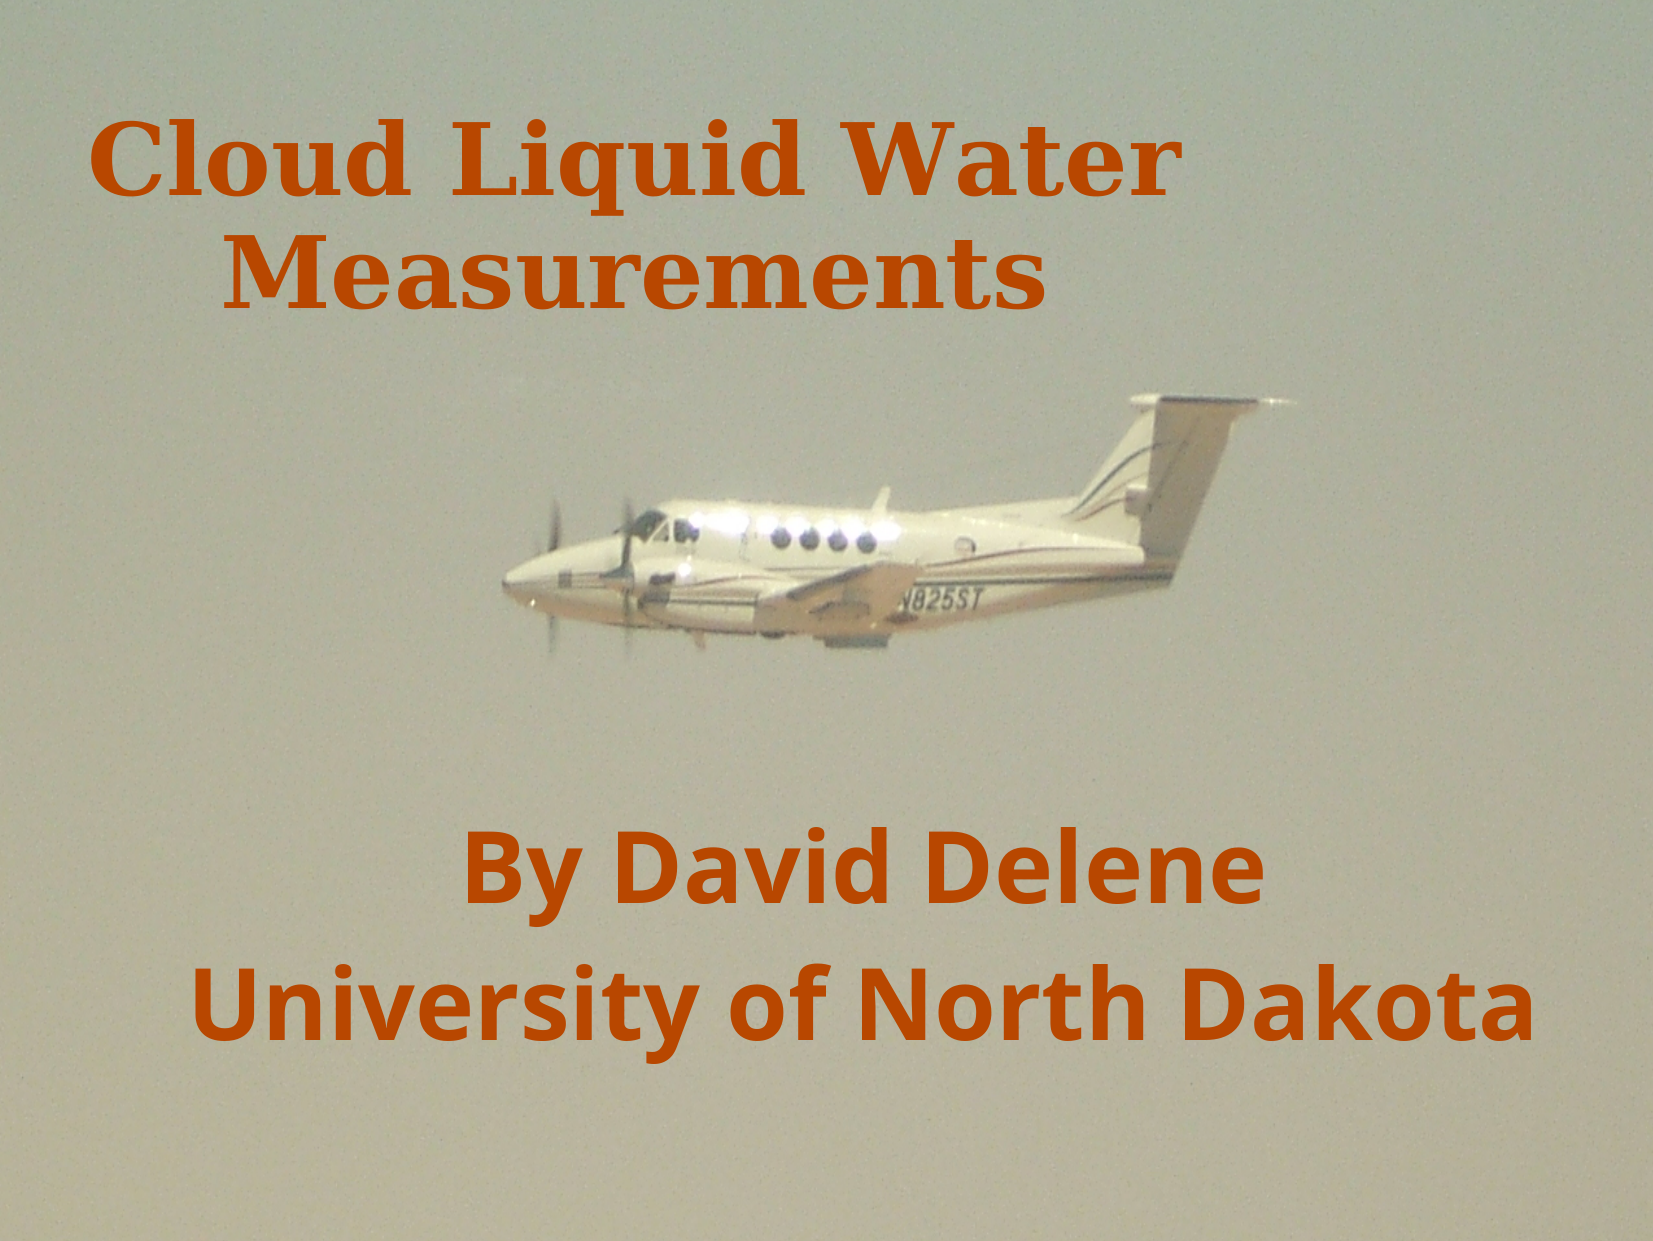

Cloud Liquid Water Measurements
By David Delene
University of North Dakota